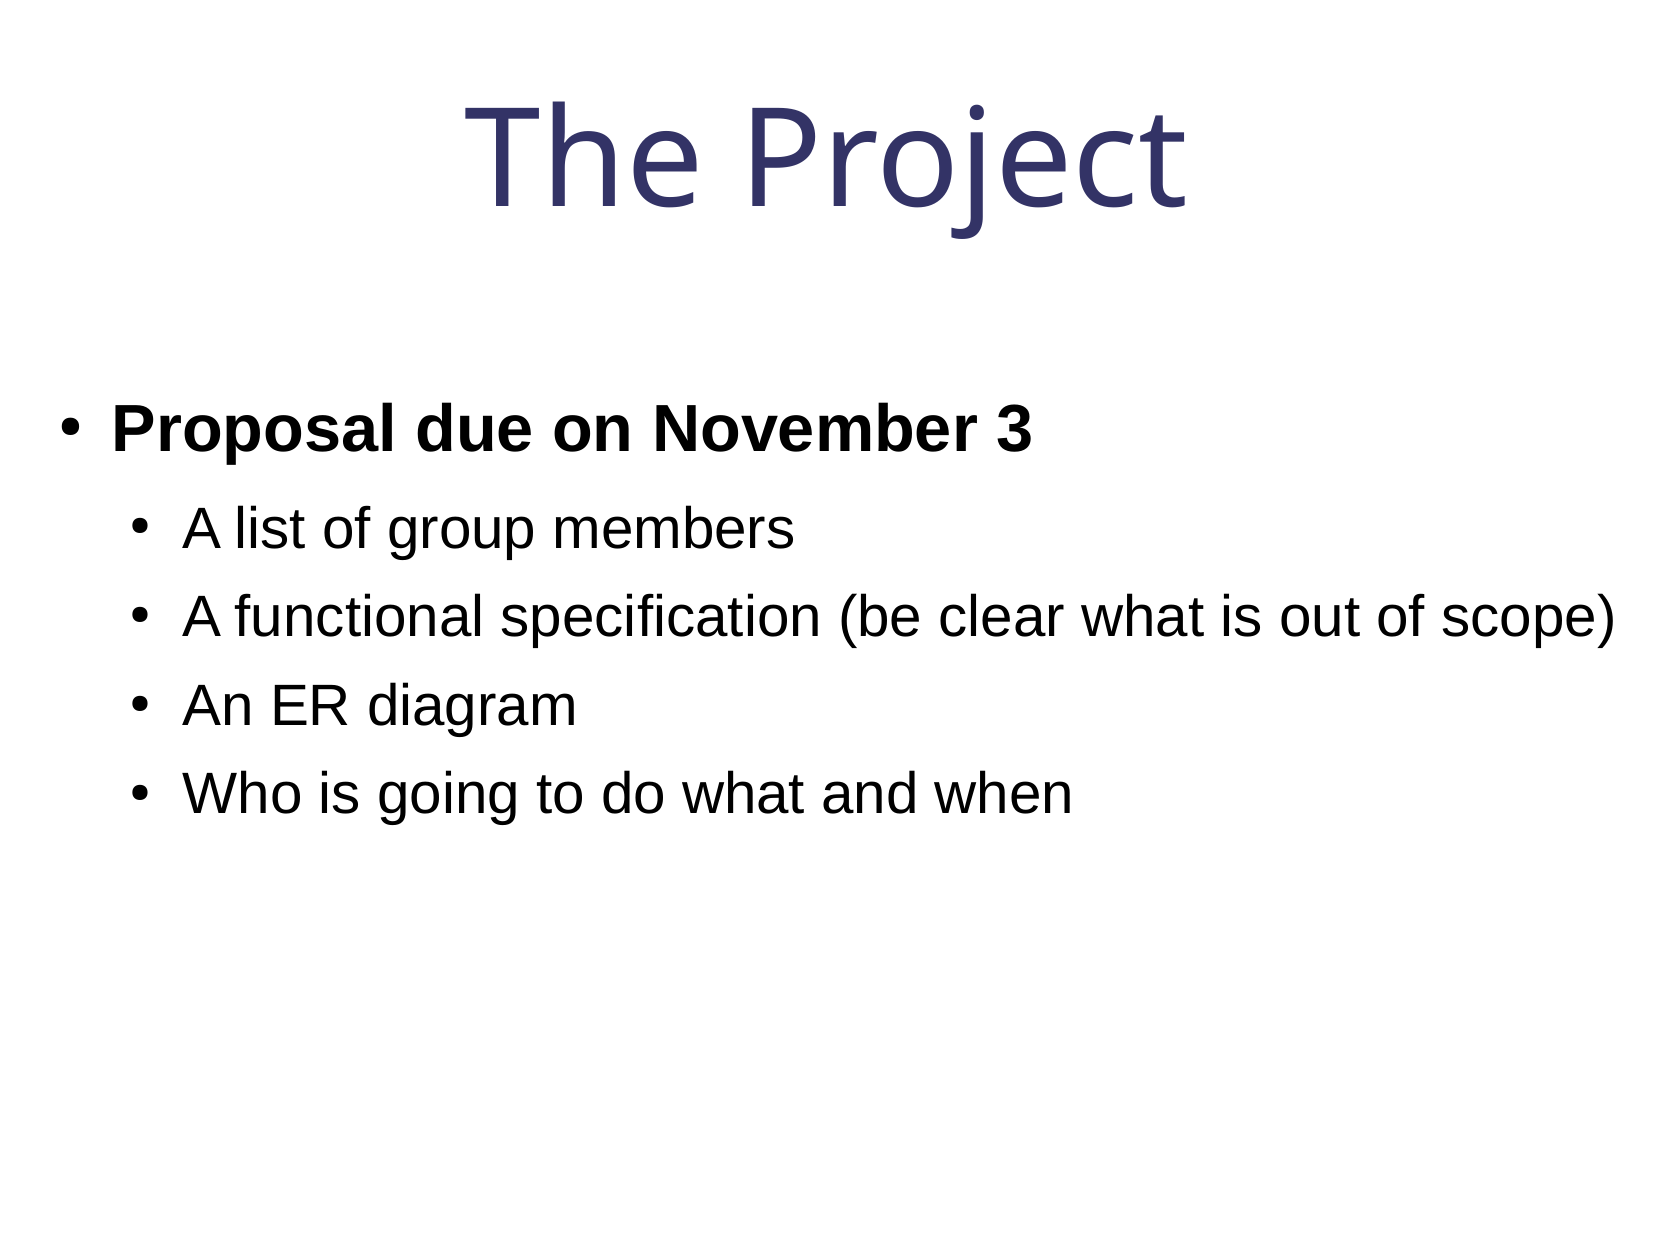

# The Project
Proposal due on November 3
A list of group members
A functional specification (be clear what is out of scope)
An ER diagram
Who is going to do what and when